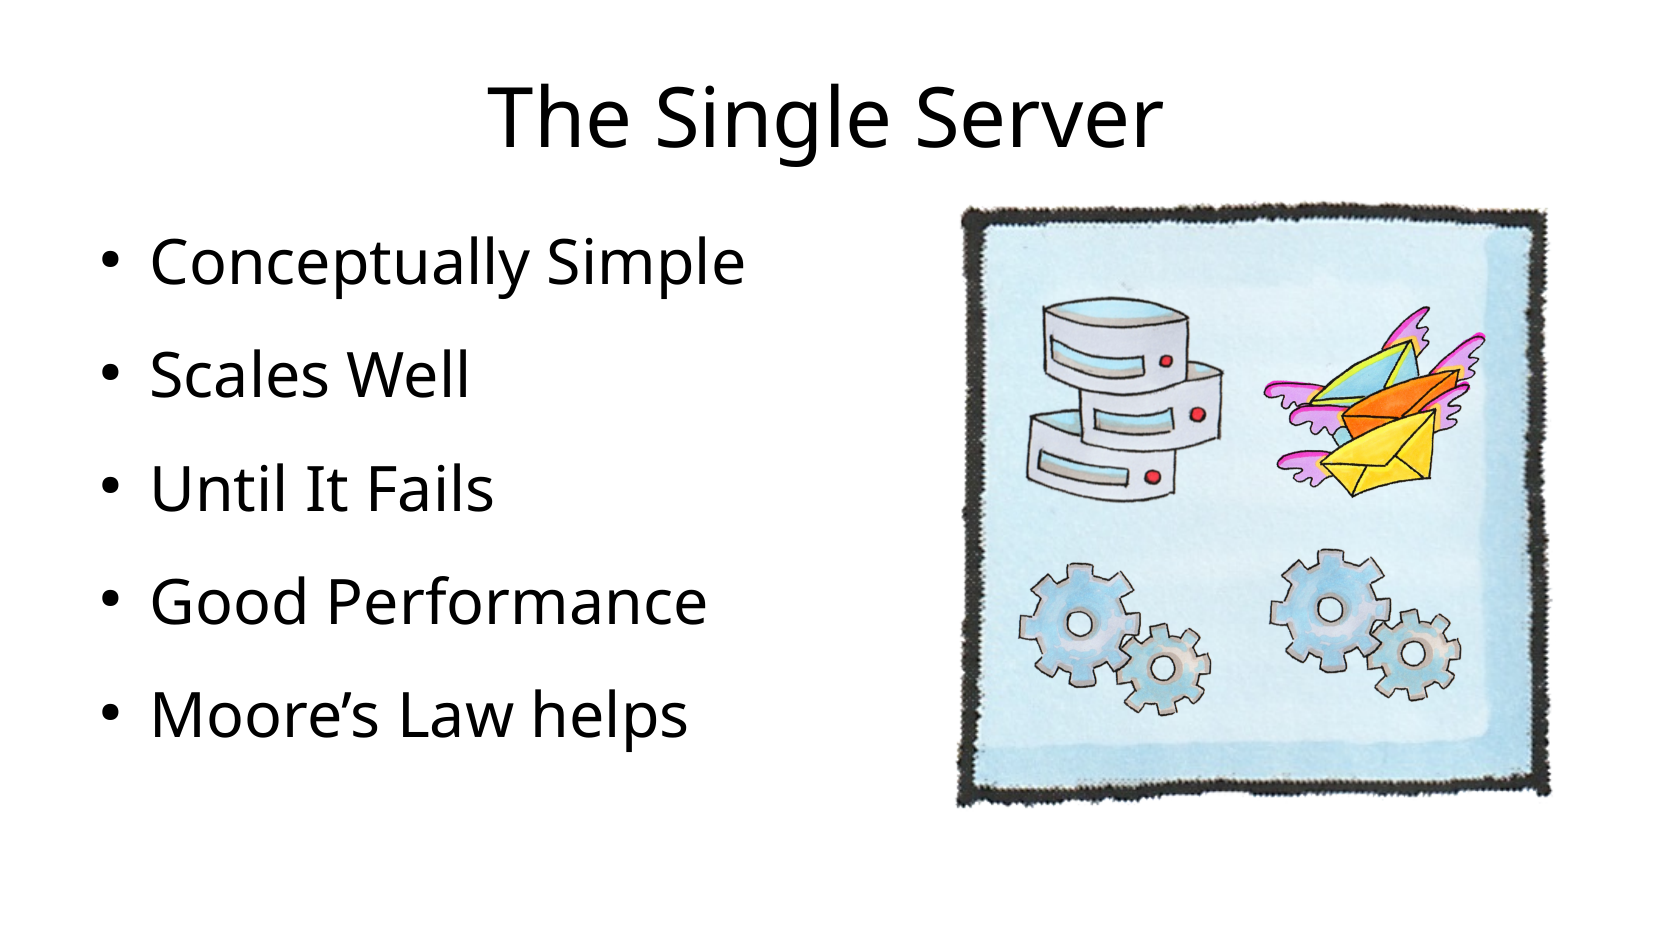

# The Single Server
Conceptually Simple
Scales Well
Until It Fails
Good Performance
Moore’s Law helps